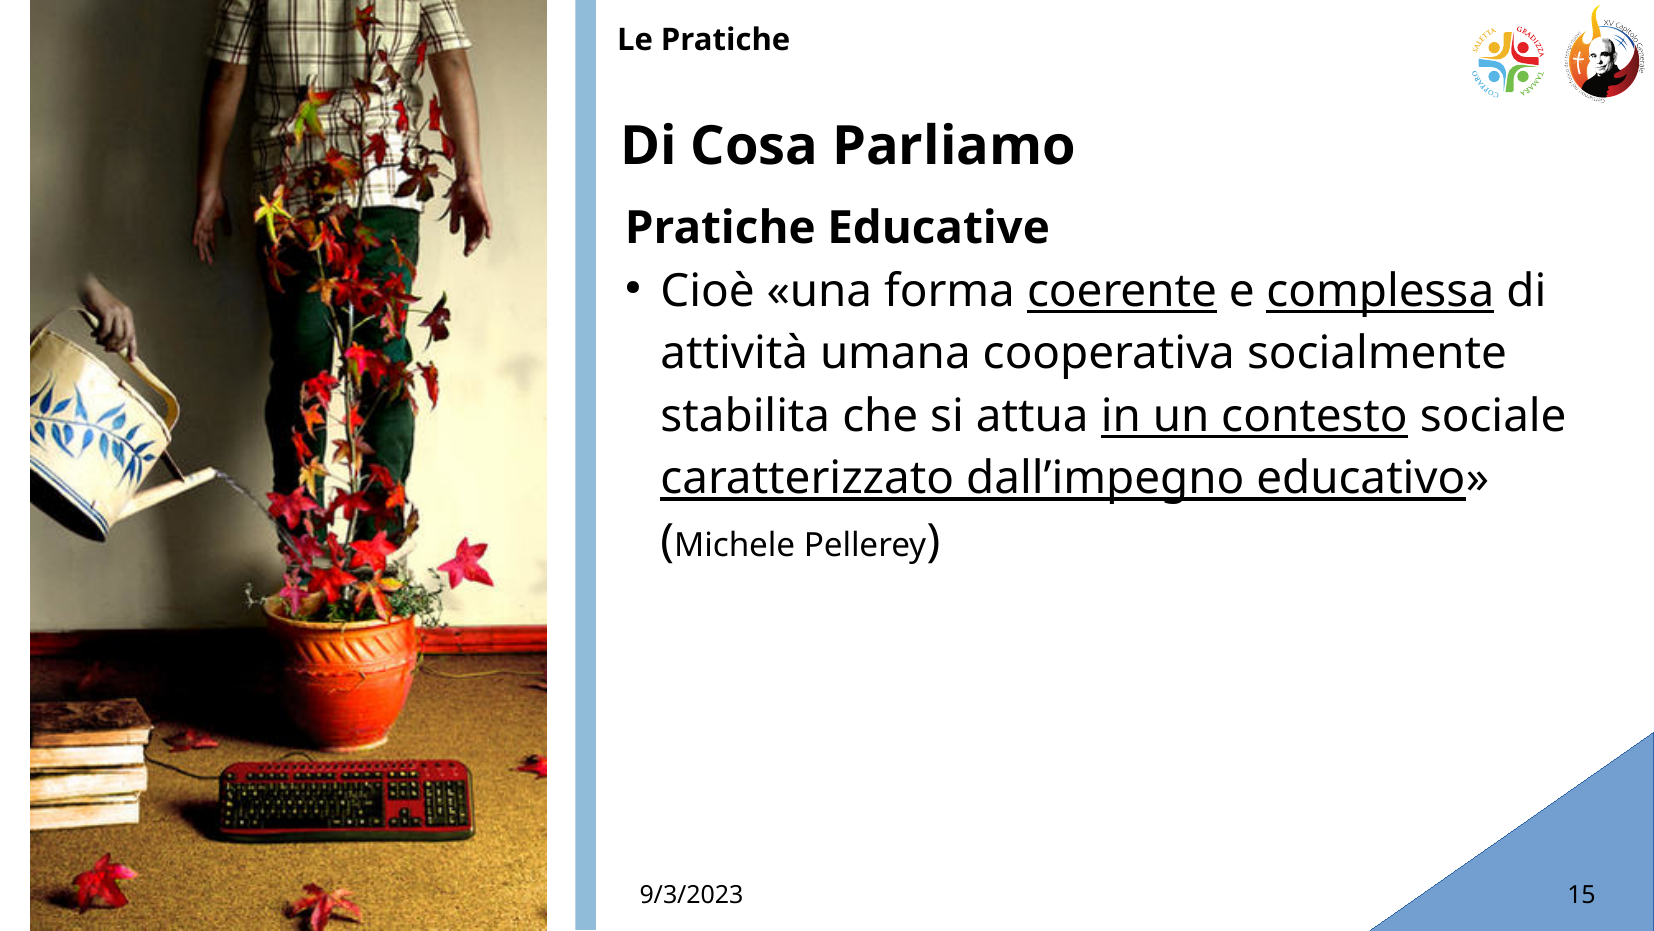

Le Pratiche
Di Cosa Parliamo
# Pratiche Educative
Cioè «una forma coerente e complessa di attività umana cooperativa socialmente stabilita che si attua in un contesto sociale caratterizzato dall’impegno educativo» (Michele Pellerey)